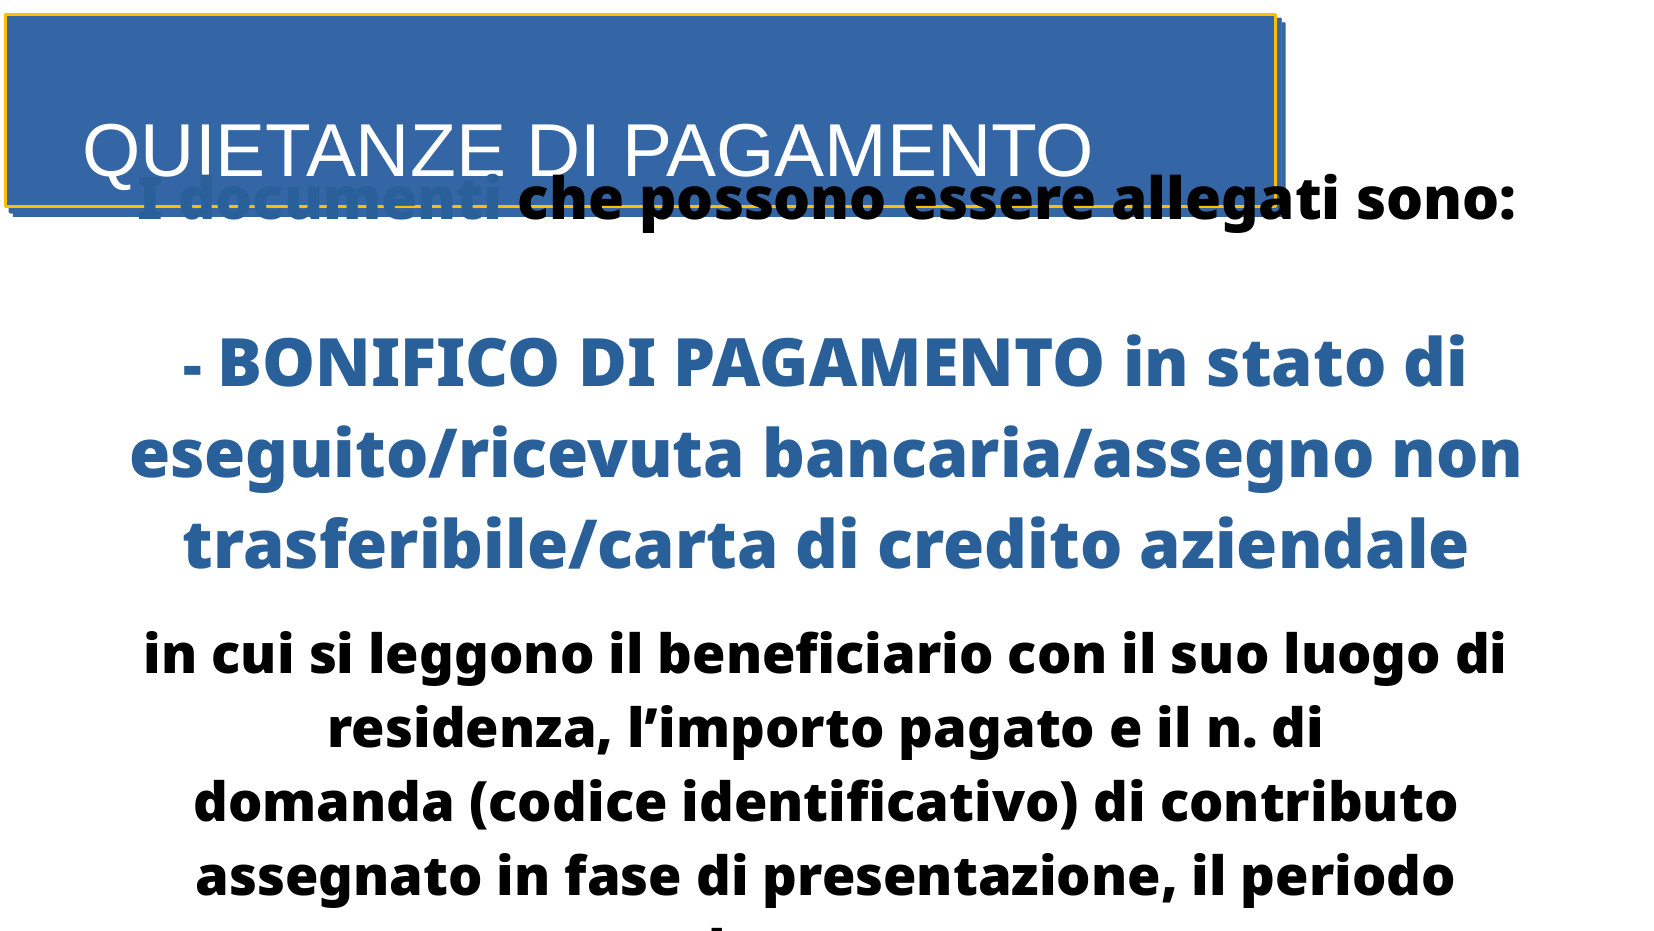

# QUIETANZE DI PAGAMENTO
I documenti che possono essere allegati sono:
- BONIFICO DI PAGAMENTO in stato di eseguito/ricevuta bancaria/assegno non trasferibile/carta di credito aziendale
in cui si leggono il beneficiario con il suo luogo di residenza, l’importo pagato e il n. di
domanda (codice identificativo) di contributo assegnato in fase di presentazione, il periodo lavorato